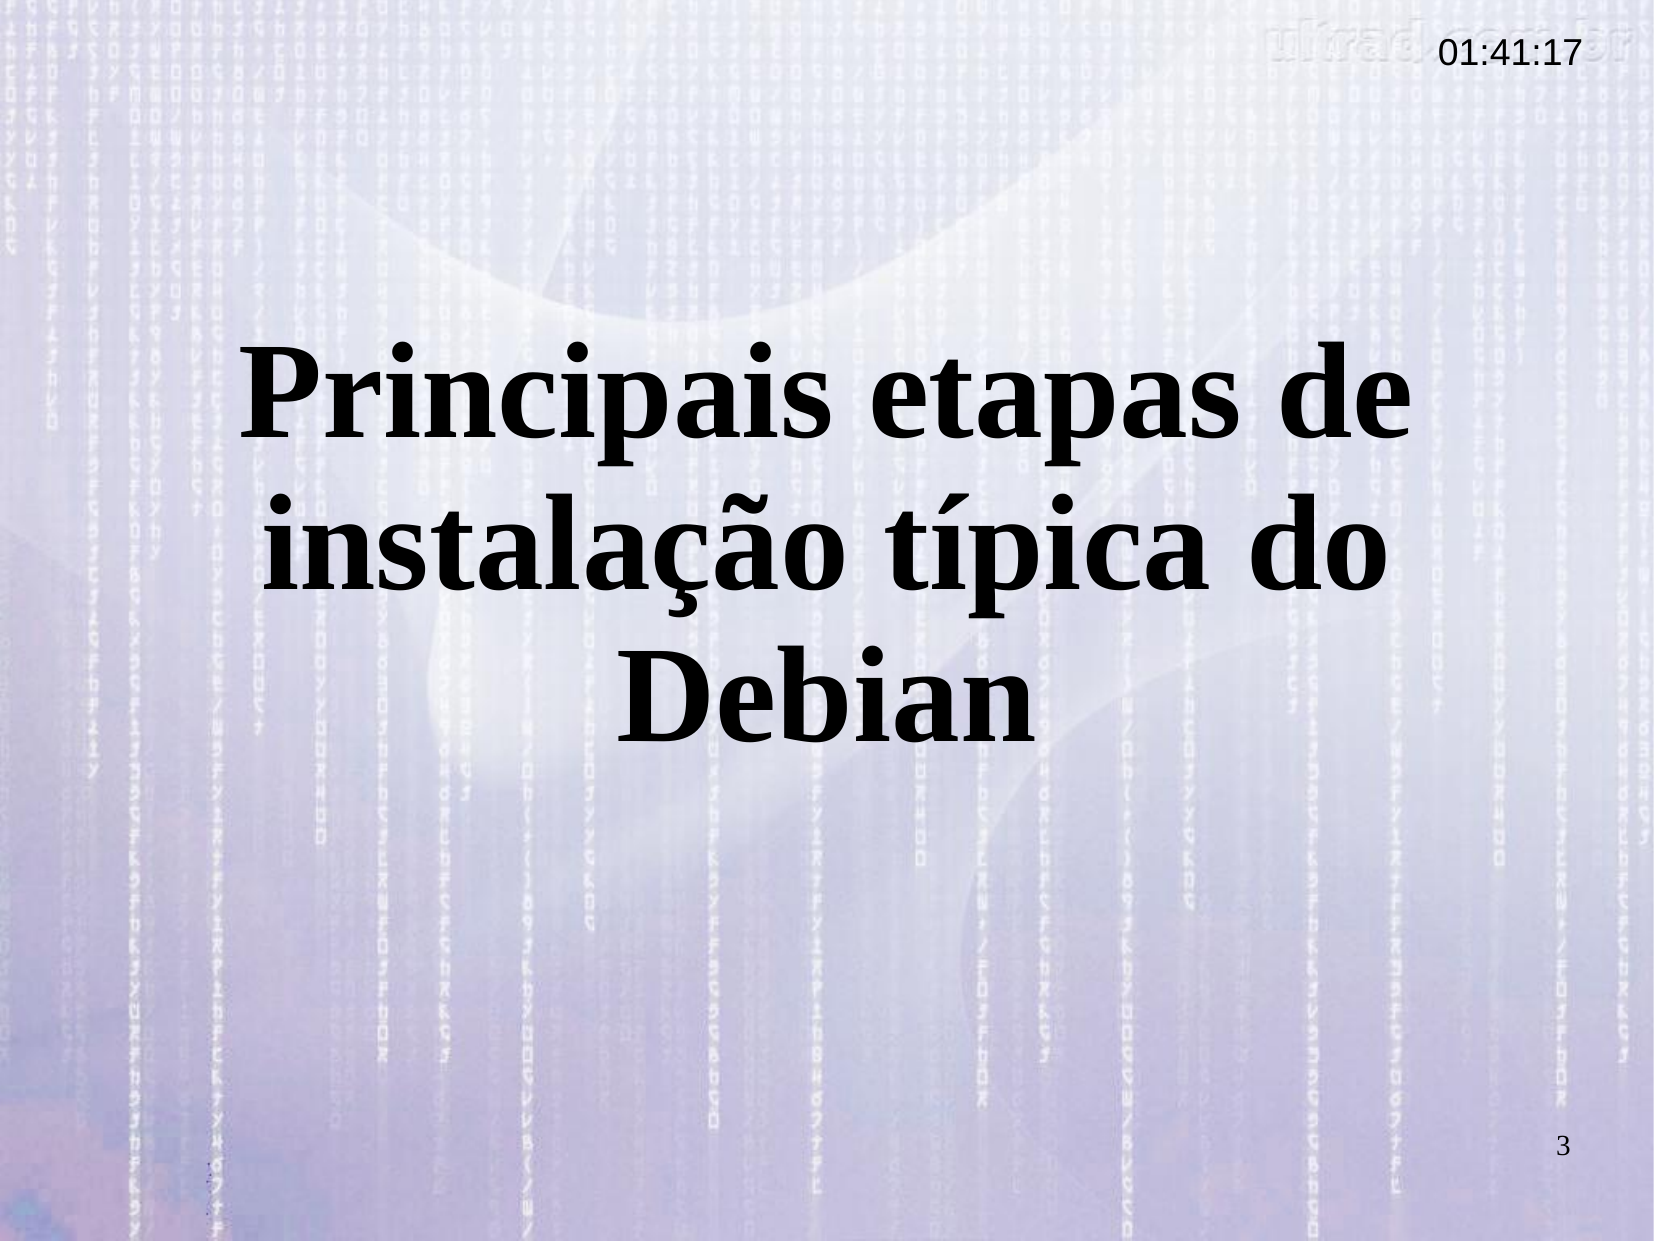

02:59:56
Principais etapas de
instalação típica do Debian
3